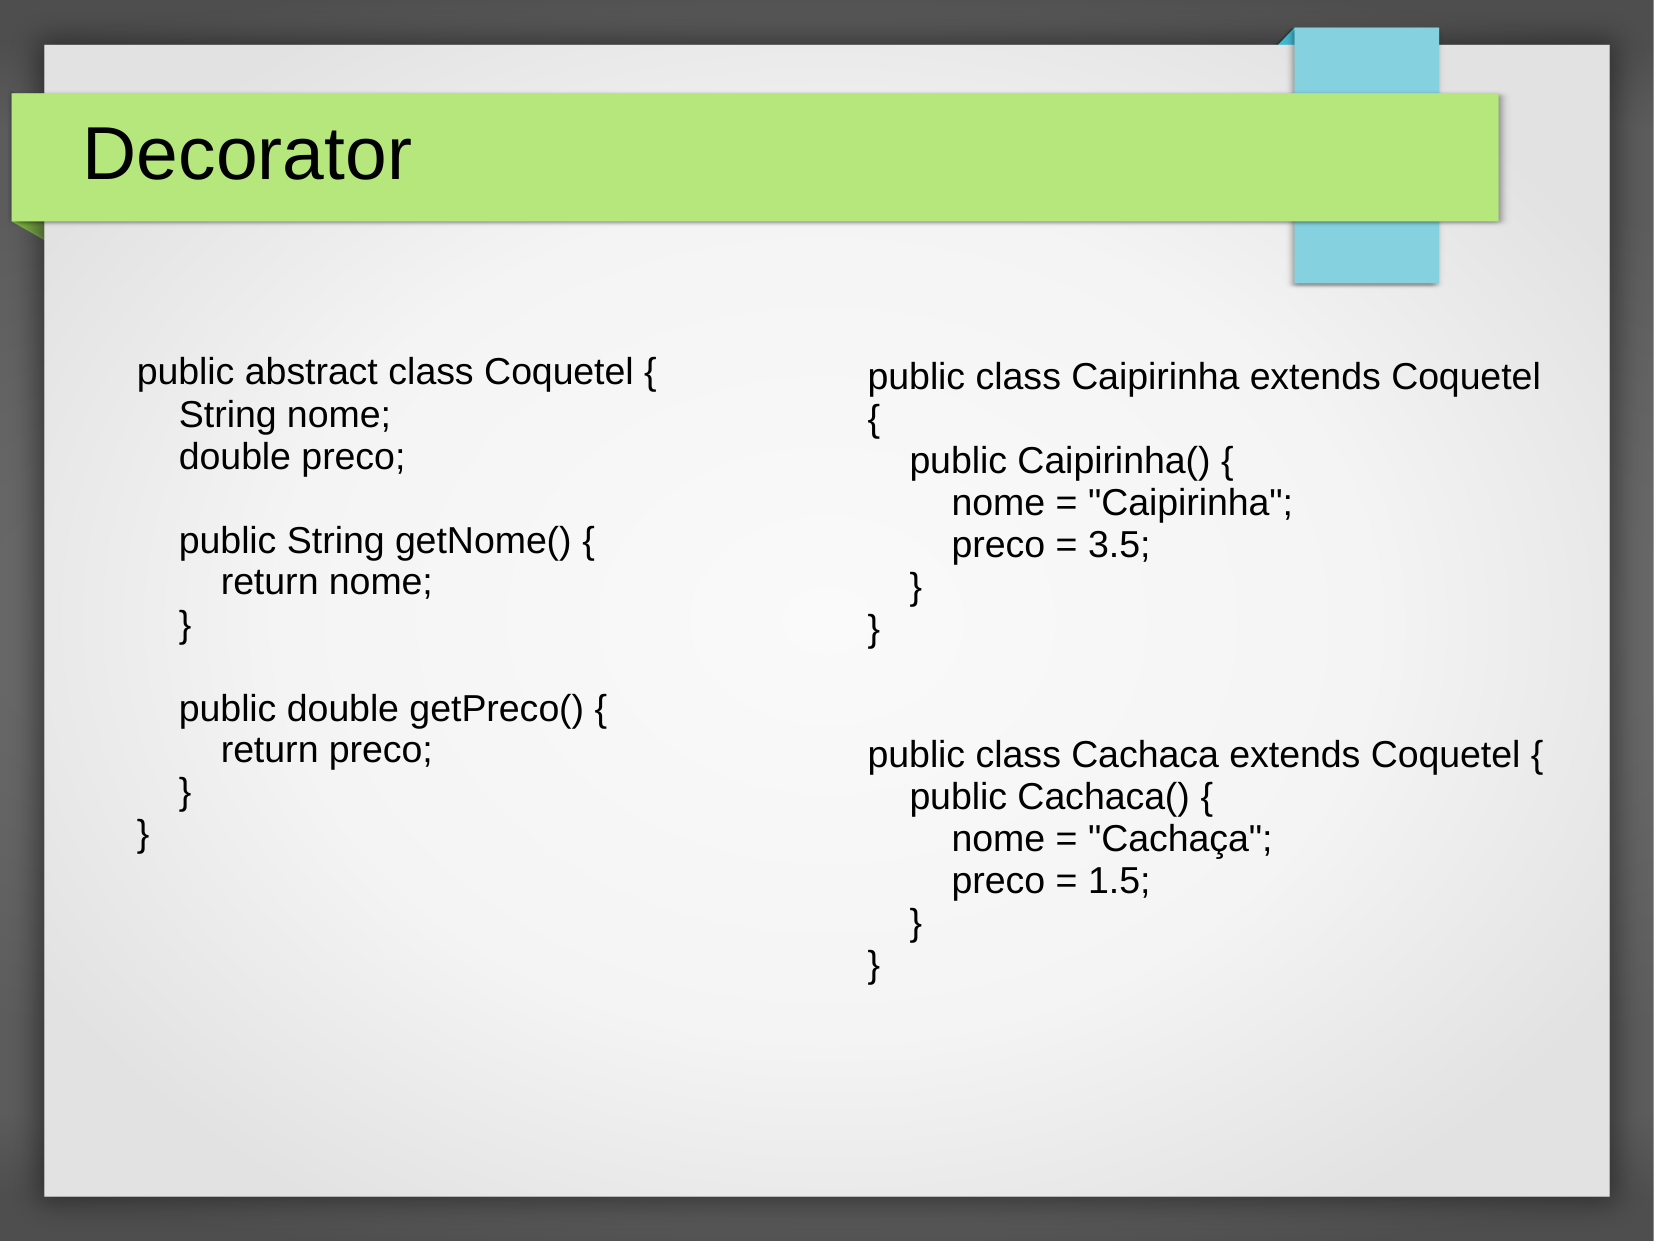

# Decorator
public abstract class Coquetel {
 String nome;
 double preco;
 public String getNome() {
 return nome;
 }
 public double getPreco() {
 return preco;
 }
}
public class Caipirinha extends Coquetel {
 public Caipirinha() {
 nome = "Caipirinha";
 preco = 3.5;
 }
}
public class Cachaca extends Coquetel {
 public Cachaca() {
 nome = "Cachaça";
 preco = 1.5;
 }
}